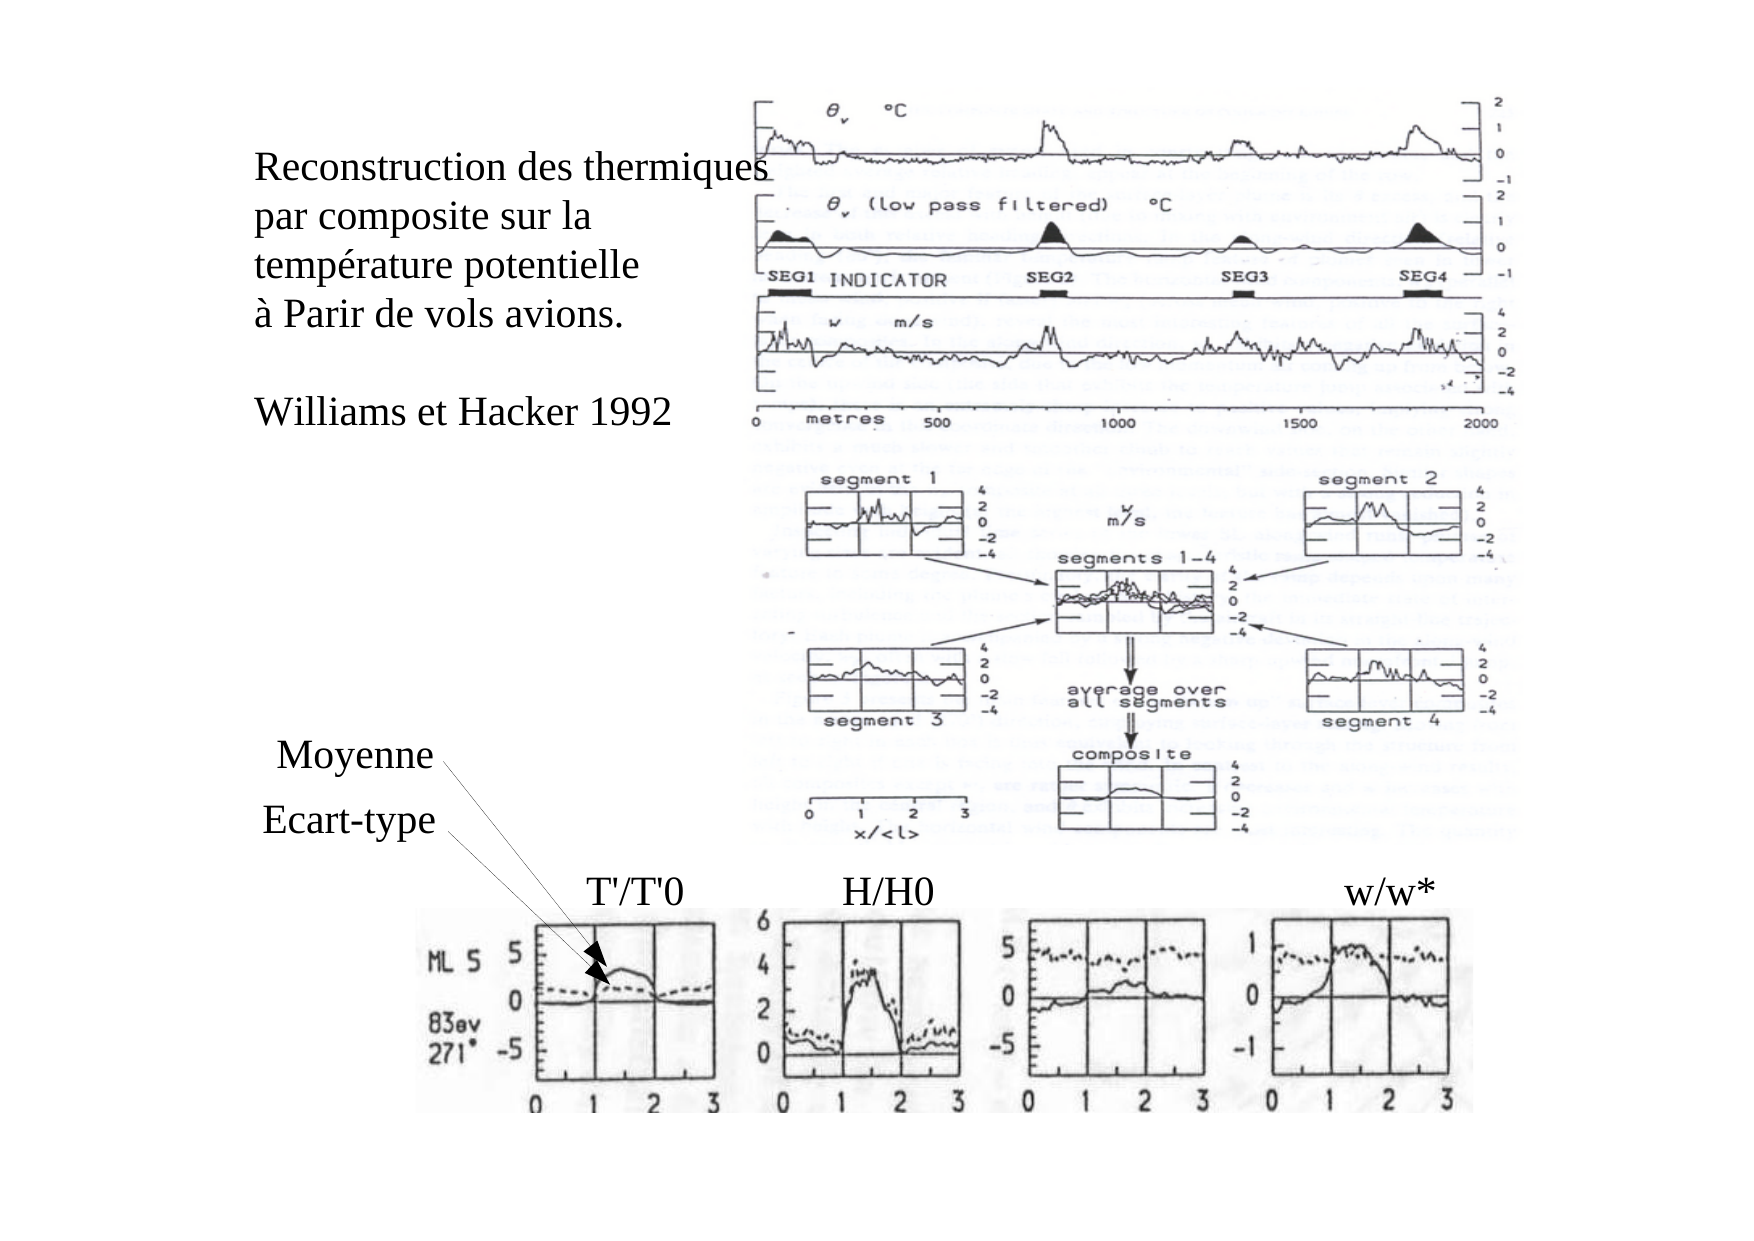

Reconstruction des thermiques
par composite sur la
température potentielle
à Parir de vols avions.
Williams et Hacker 1992
Moyenne
Ecart-type
T'/T'0 H/H0 w/w*